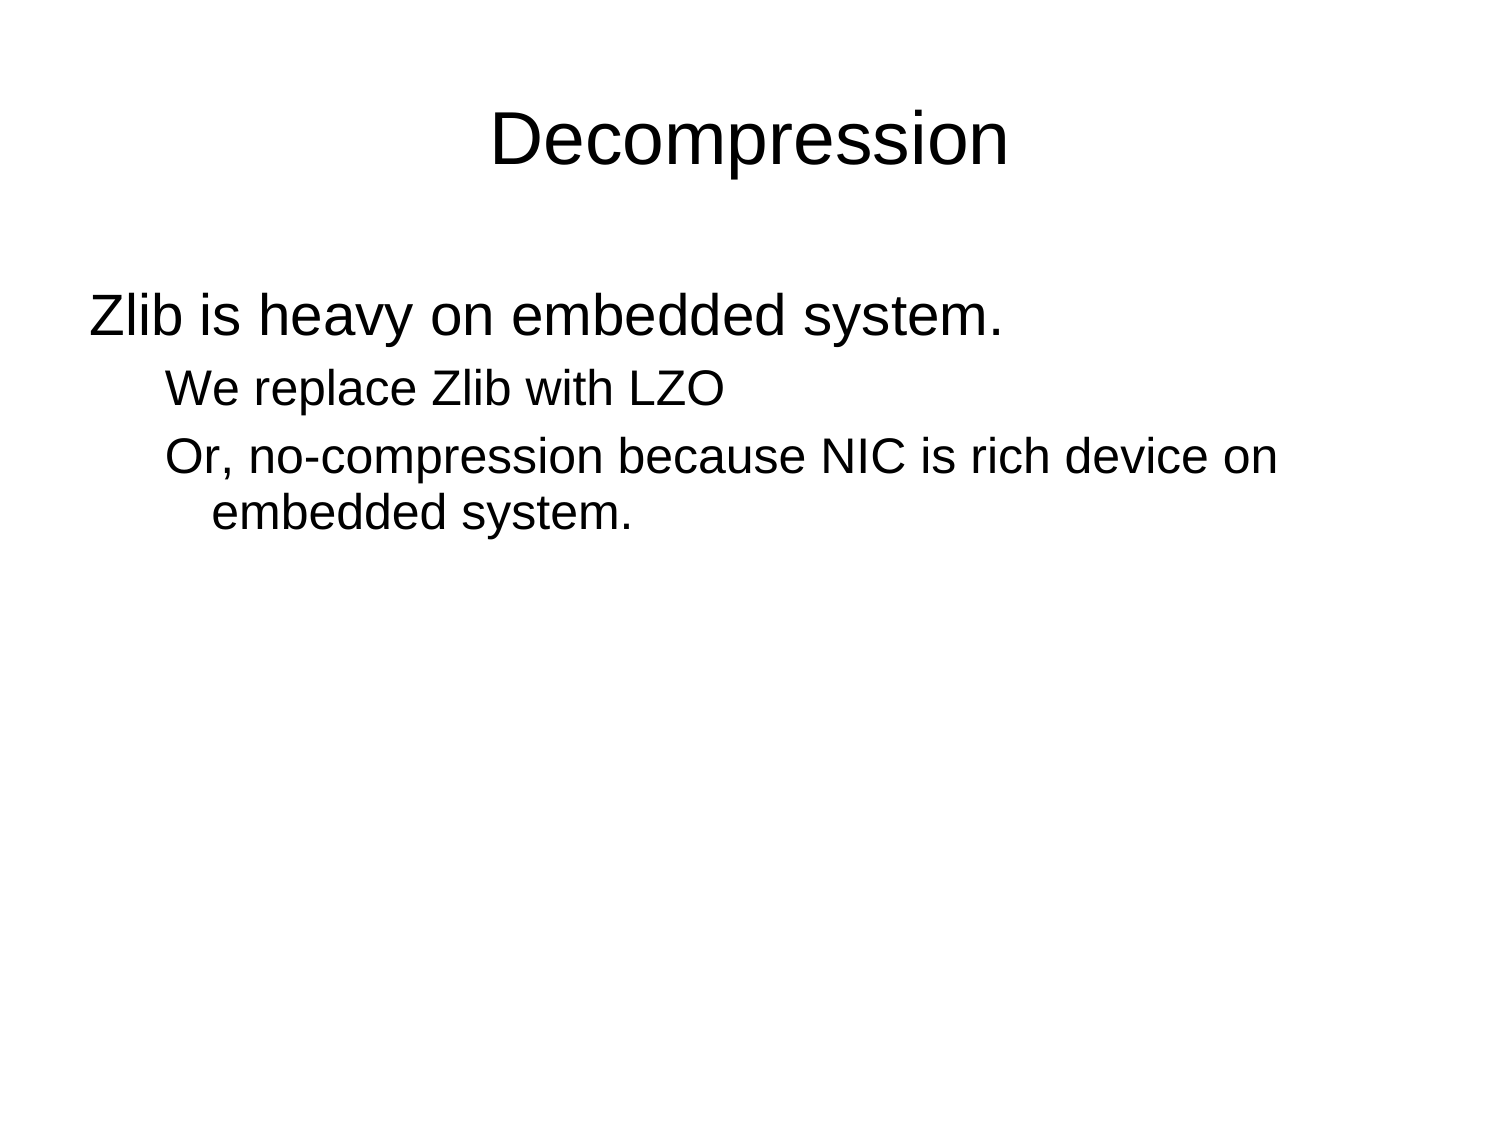

# Decompression
Zlib is heavy on embedded system.
We replace Zlib with LZO
Or, no-compression because NIC is rich device on embedded system.